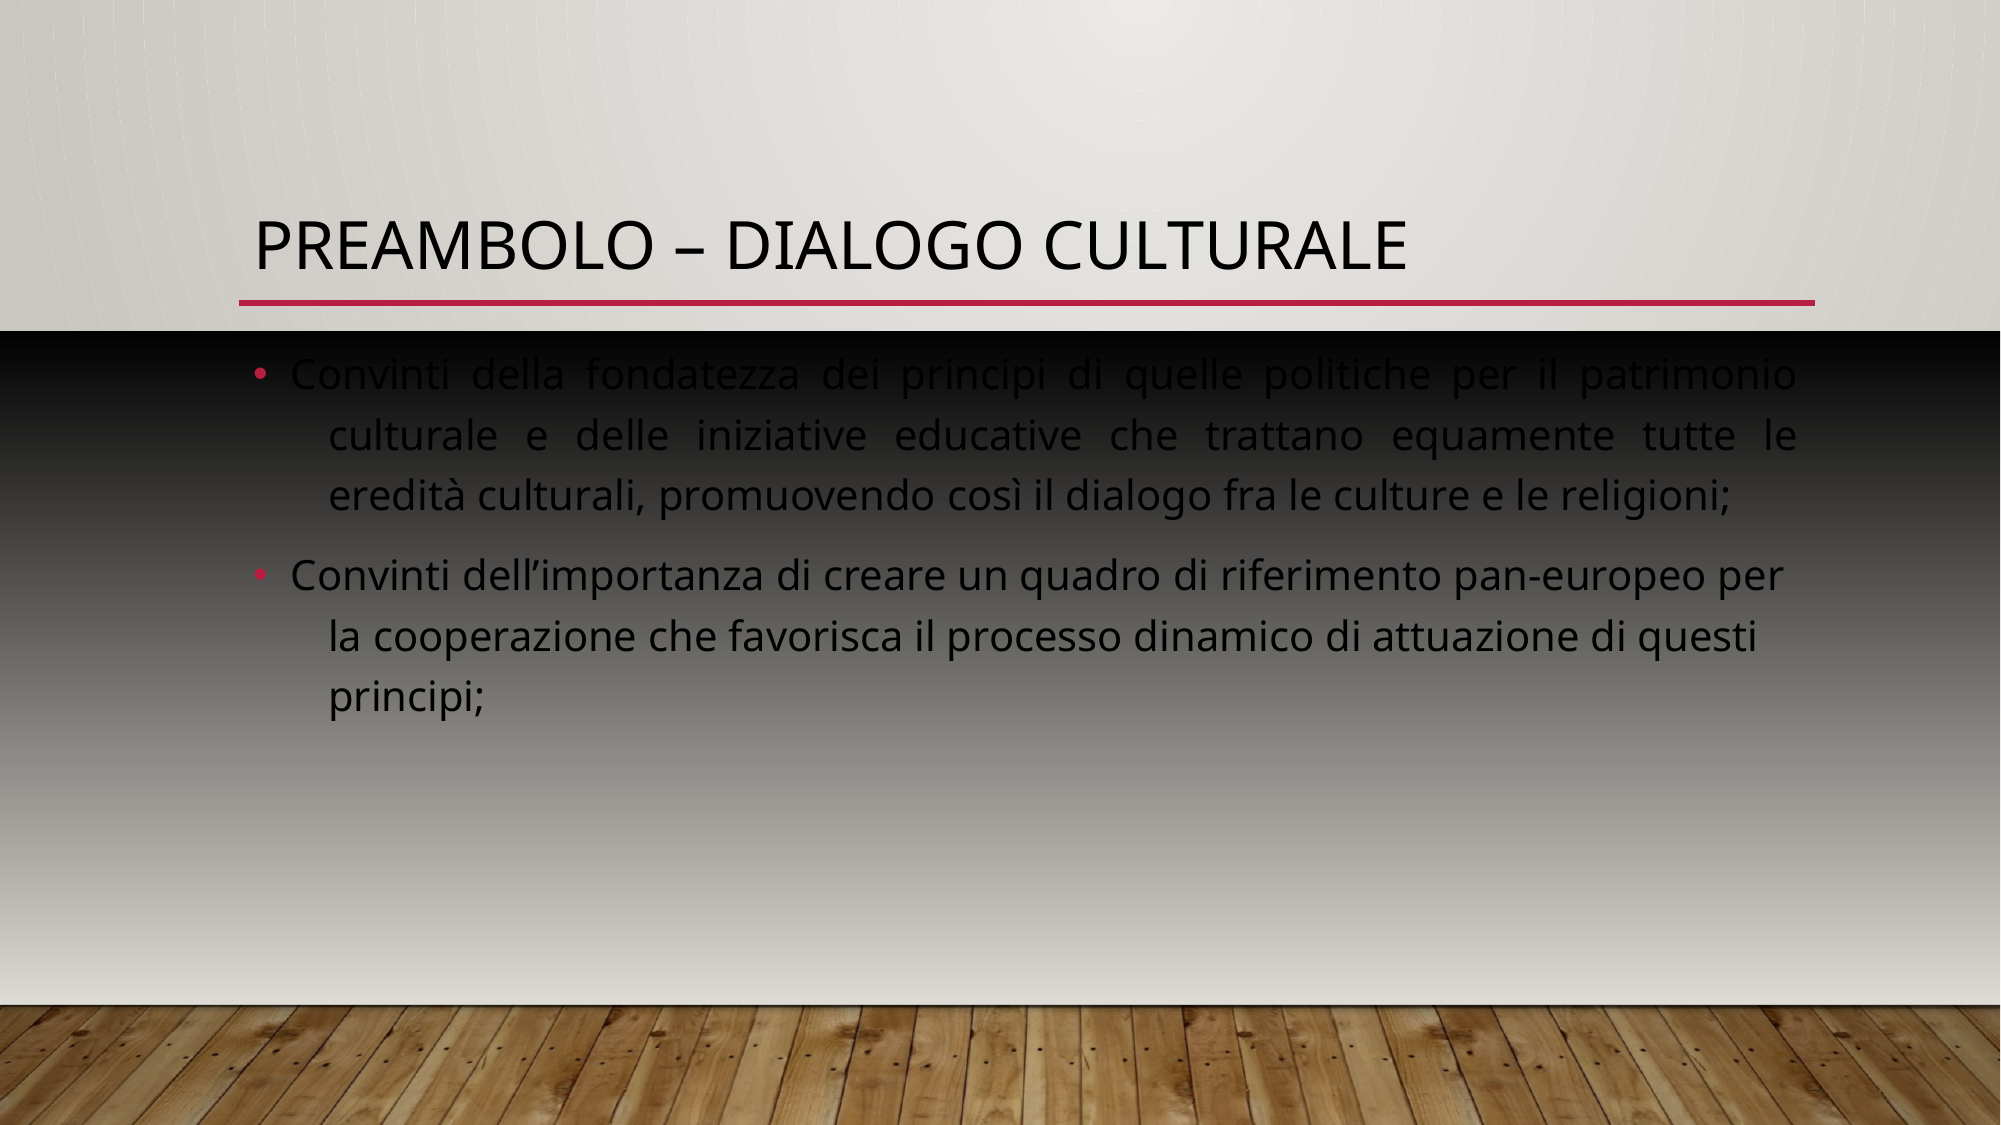

# Preambolo – dialogo culturale
Convinti della fondatezza dei principi di quelle politiche per il patrimonio culturale e delle iniziative educative che trattano equamente tutte le eredità culturali, promuovendo così il dialogo fra le culture e le religioni;
Convinti dell’importanza di creare un quadro di riferimento pan-europeo per la cooperazione che favorisca il processo dinamico di attuazione di questi principi;